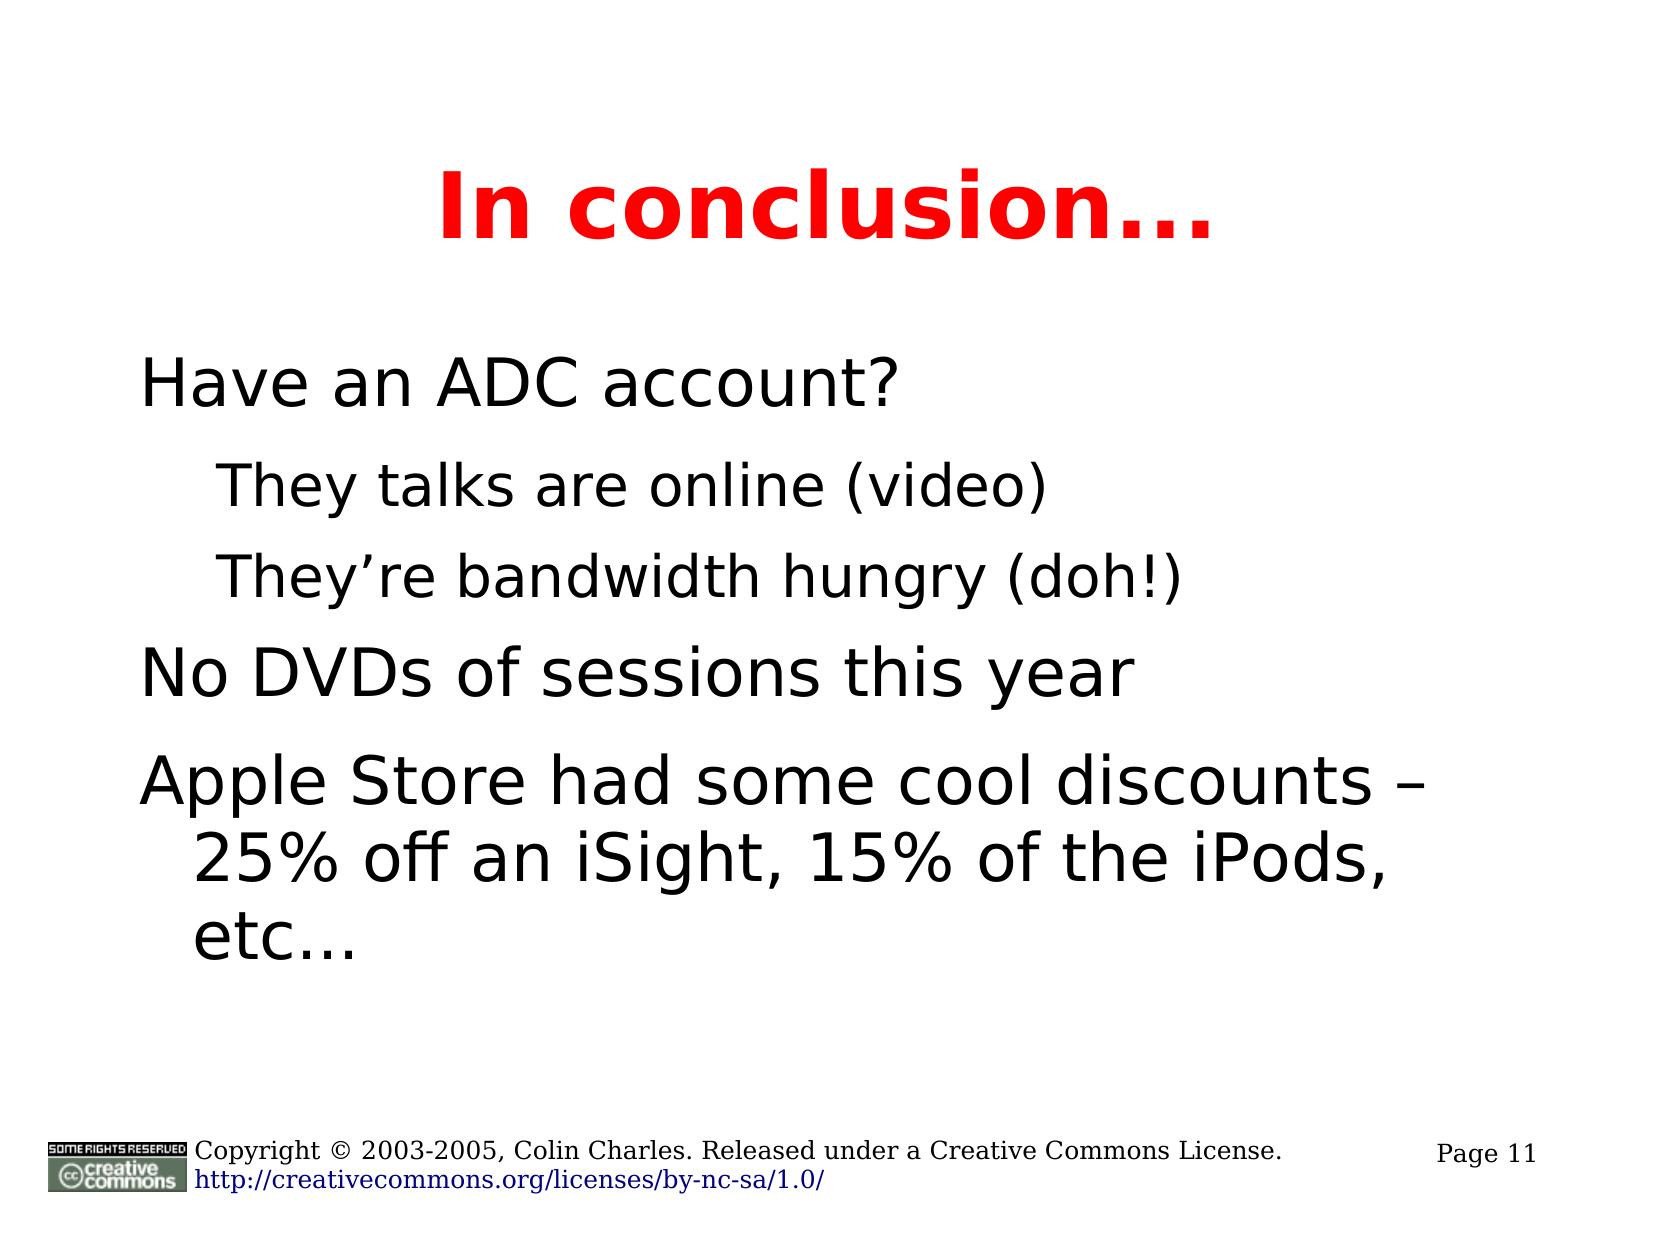

# In conclusion...
Have an ADC account?
They talks are online (video)
They’re bandwidth hungry (doh!)
No DVDs of sessions this year
Apple Store had some cool discounts – 25% off an iSight, 15% of the iPods, etc...